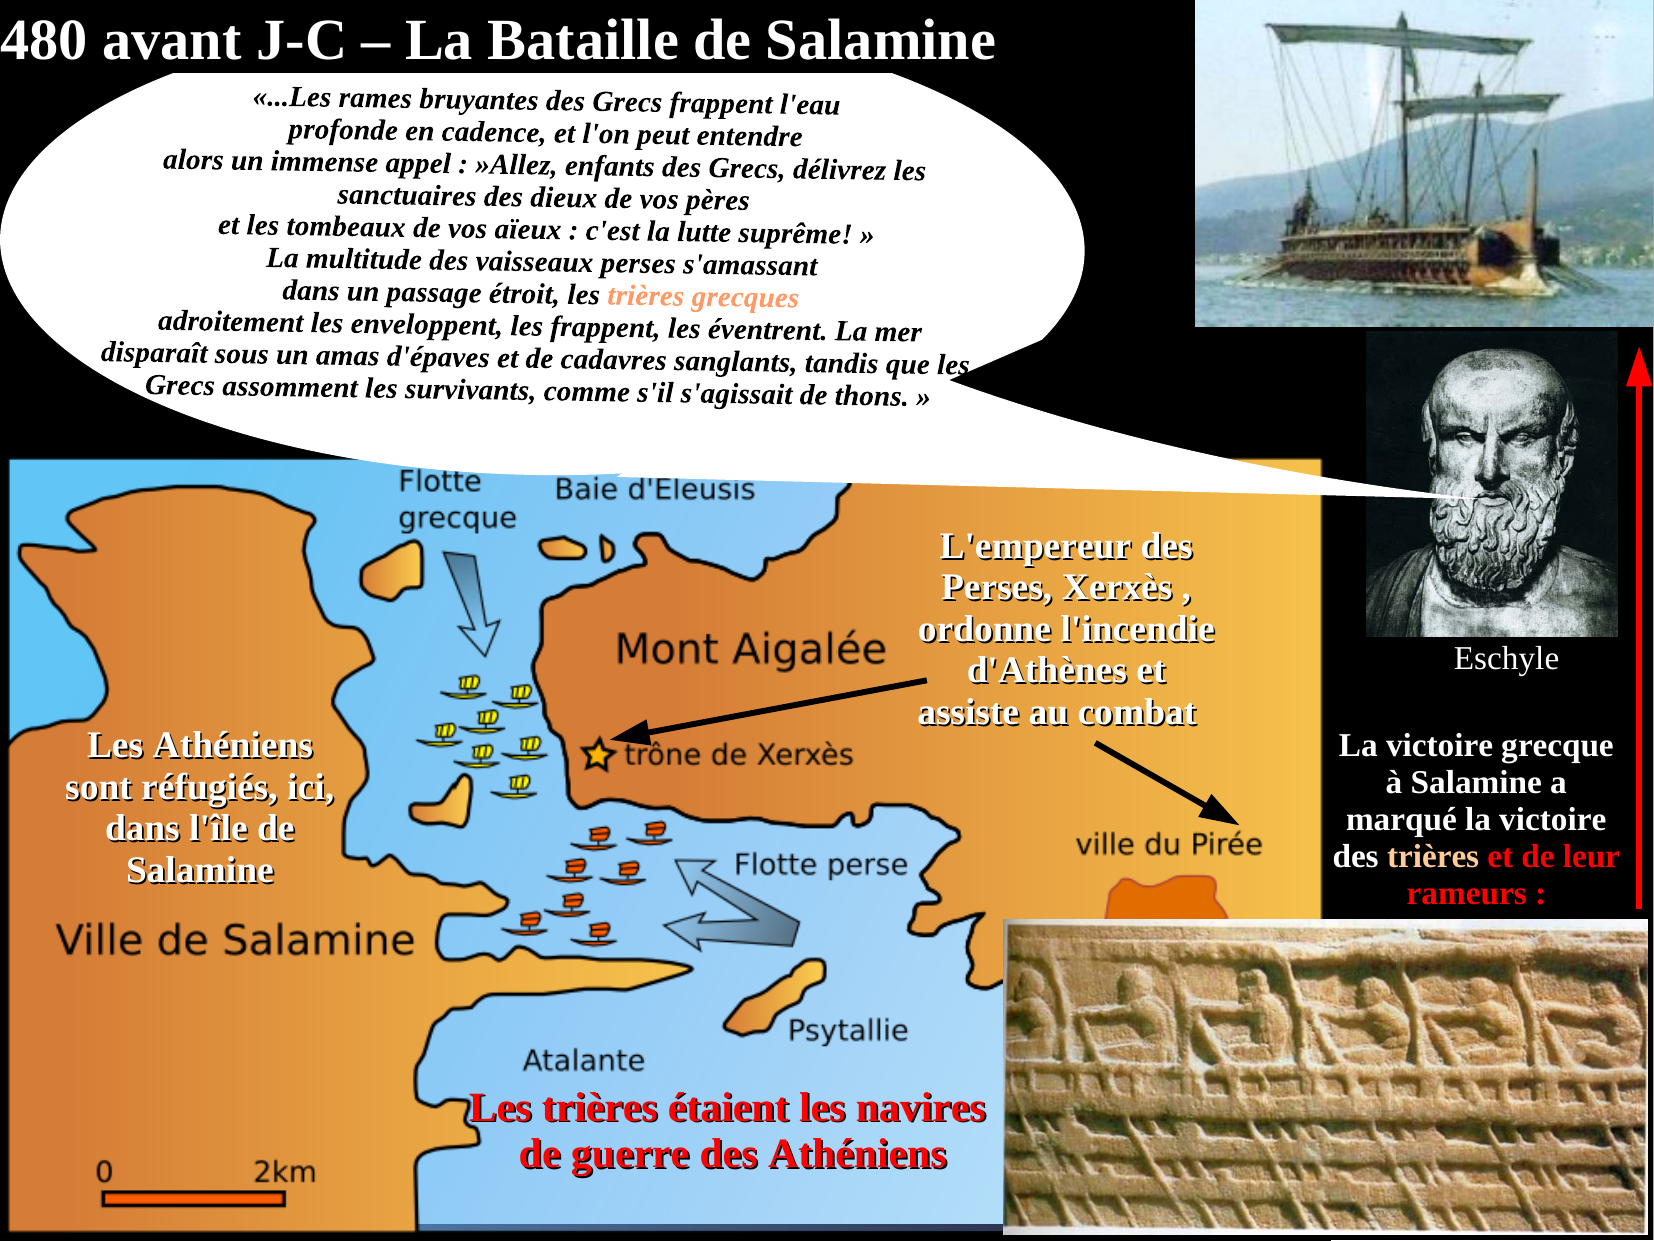

480 avant J-C – La Bataille de Salamine
«...Les rames bruyantes des Grecs frappent l'eau
profonde en cadence, et l'on peut entendre
alors un immense appel : »Allez, enfants des Grecs, délivrez les
sanctuaires des dieux de vos pères
 et les tombeaux de vos aïeux : c'est la lutte suprême! »
La multitude des vaisseaux perses s'amassant
dans un passage étroit, les trières grecques
adroitement les enveloppent, les frappent, les éventrent. La mer
disparaît sous un amas d'épaves et de cadavres sanglants, tandis que les
Grecs assomment les survivants, comme s'il s'agissait de thons. »
Eschyle
La victoire grecque à Salamine a marqué la victoire des trières et de leur rameurs :
L'empereur des Perses, Xerxès , ordonne l'incendie d'Athènes et assiste au combat
Les Athéniens sont réfugiés, ici, dans l'île de Salamine
Les trières étaient les navires
de guerre des Athéniens